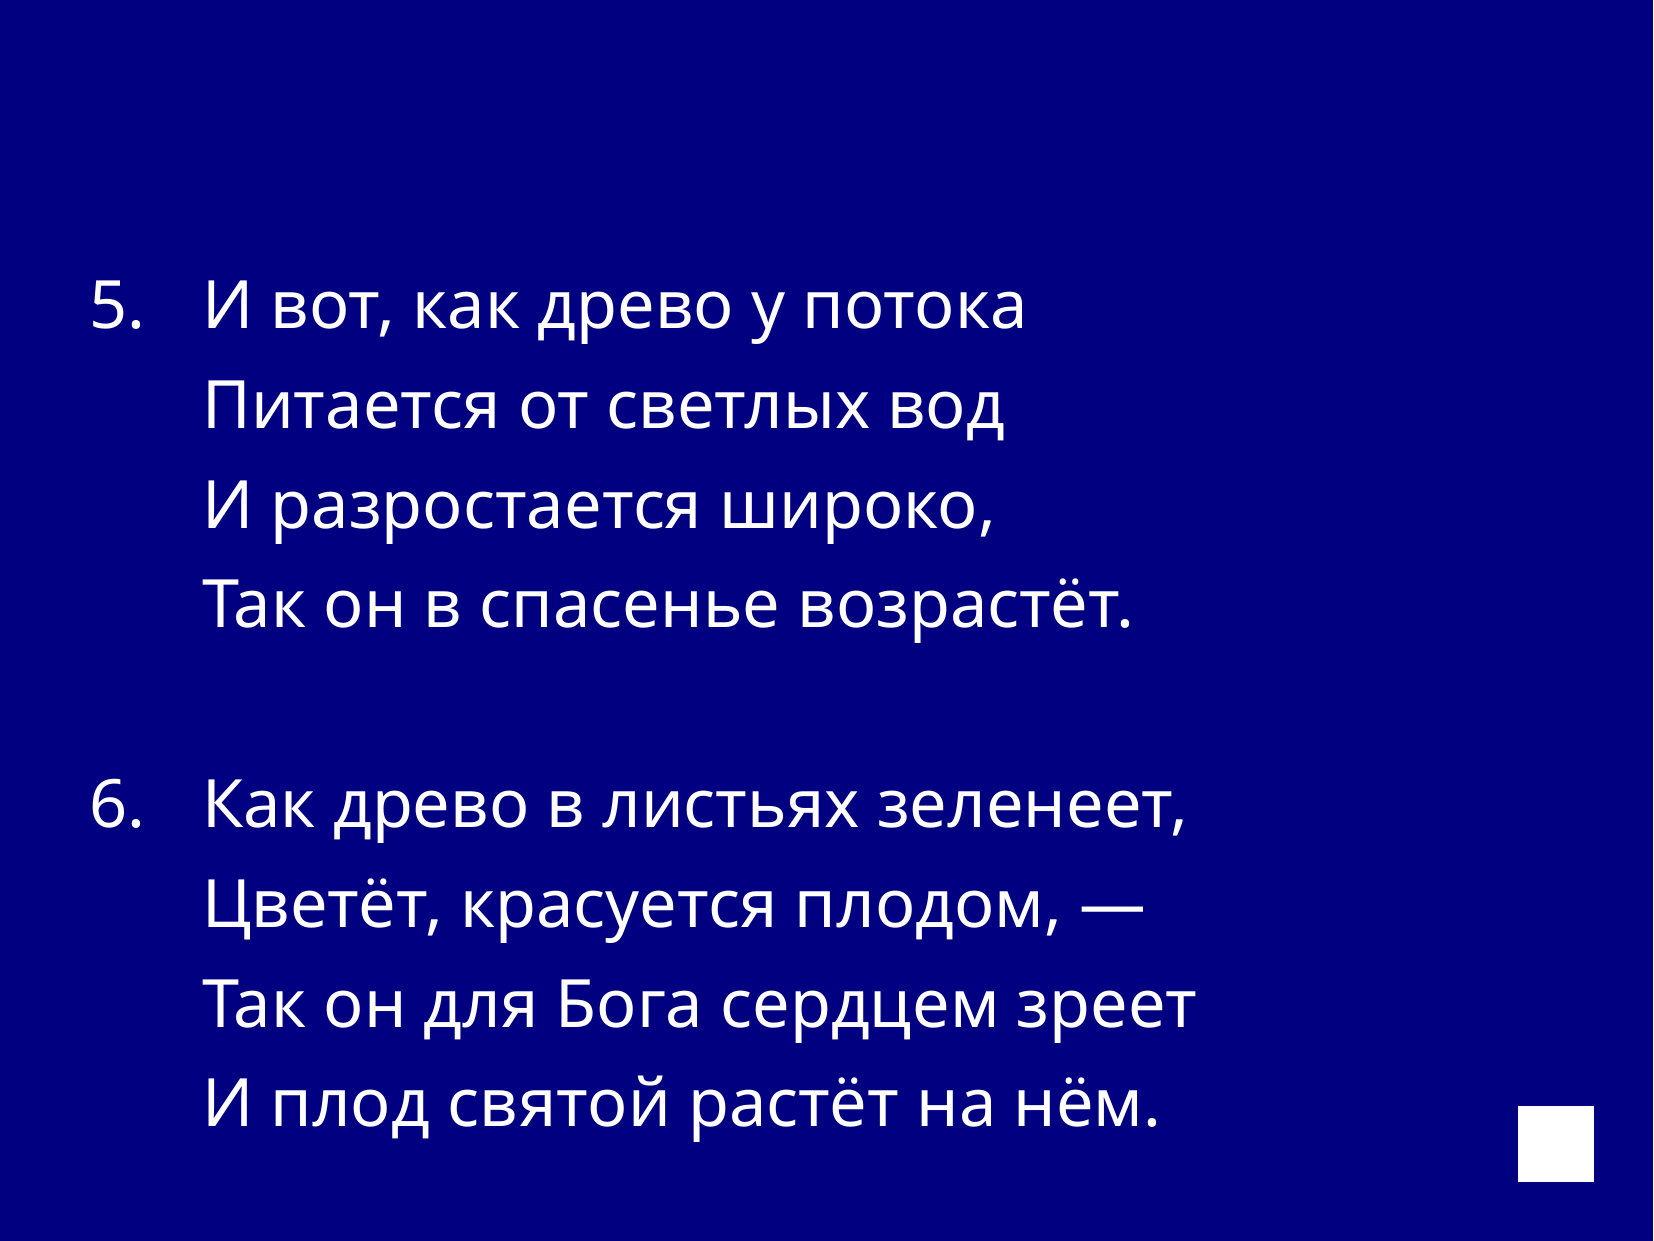

5.	И вот, как древо у потока
	Питается от светлых вод
	И разростается широко,
	Так он в спасенье возрастёт.
6.	Как древо в листьях зеленеет,
	Цветёт, красуется плодом, —
	Так он для Бога сердцем зреет
	И плод святой растёт на нём.